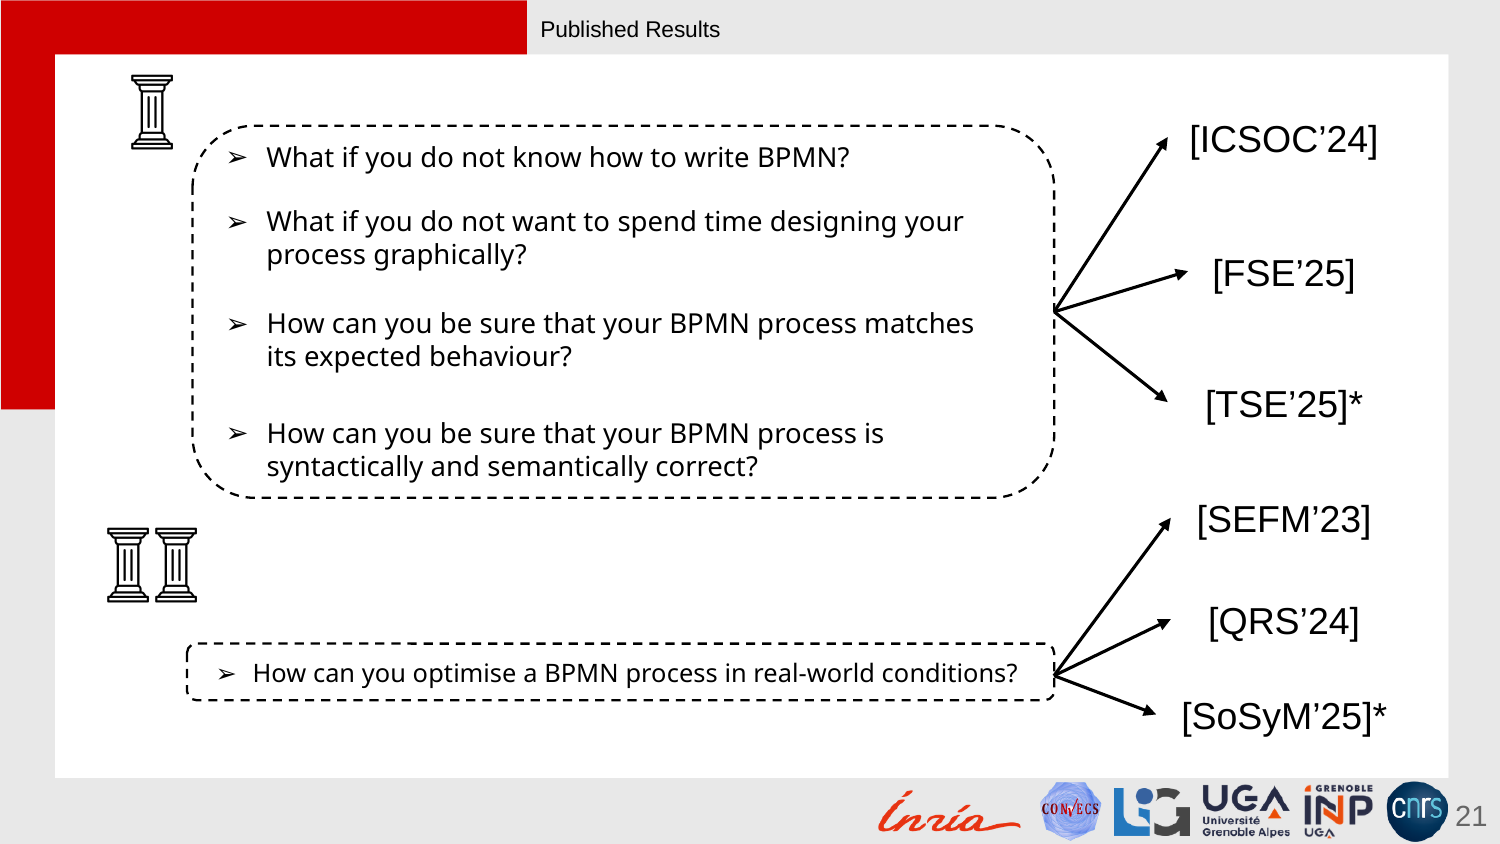

# Published Results
[ICSOC’24]
What if you do not know how to write BPMN?
What if you do not want to spend time designing your process graphically?
[FSE’25]
How can you be sure that your BPMN process matches its expected behaviour?
[TSE’25]*
How can you be sure that your BPMN process is syntactically and semantically correct?
[SEFM’23]
[QRS’24]
How can you optimise a BPMN process in real-world conditions?
[SoSyM’25]*
21